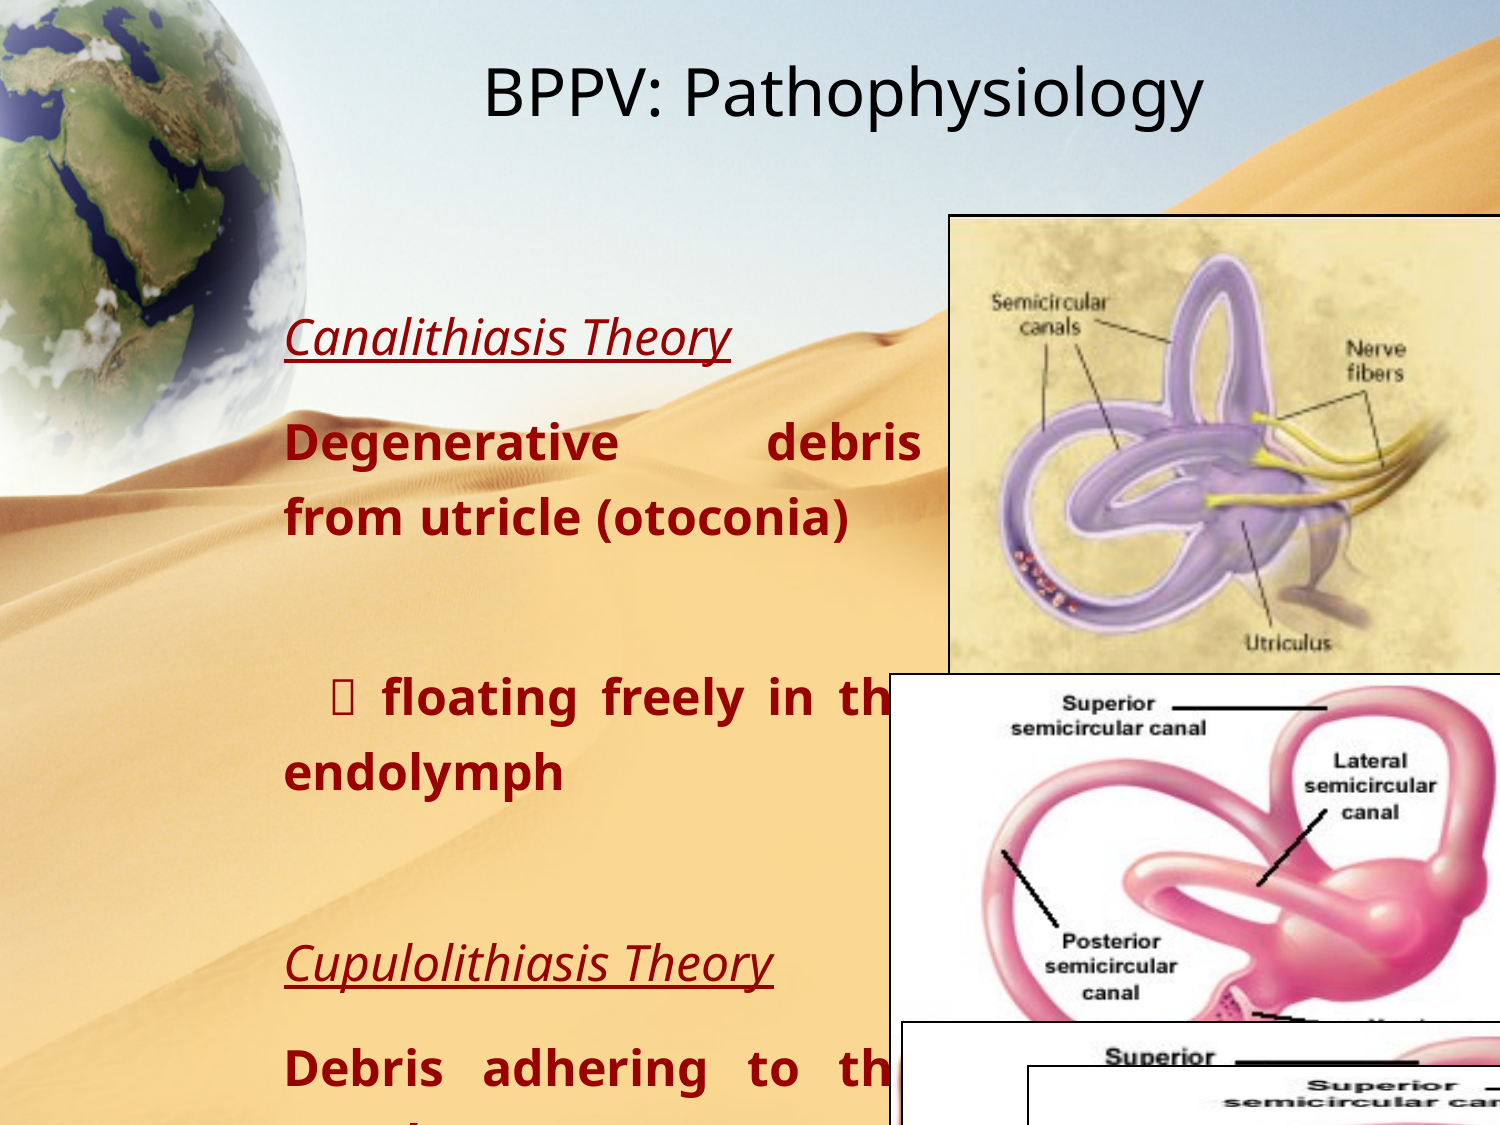

BPPV: Pathophysiology
Canalithiasis Theory
Degenerative debris from utricle (otoconia)
  floating freely in the endolymph
Cupulolithiasis Theory
Debris adhering to the cupula